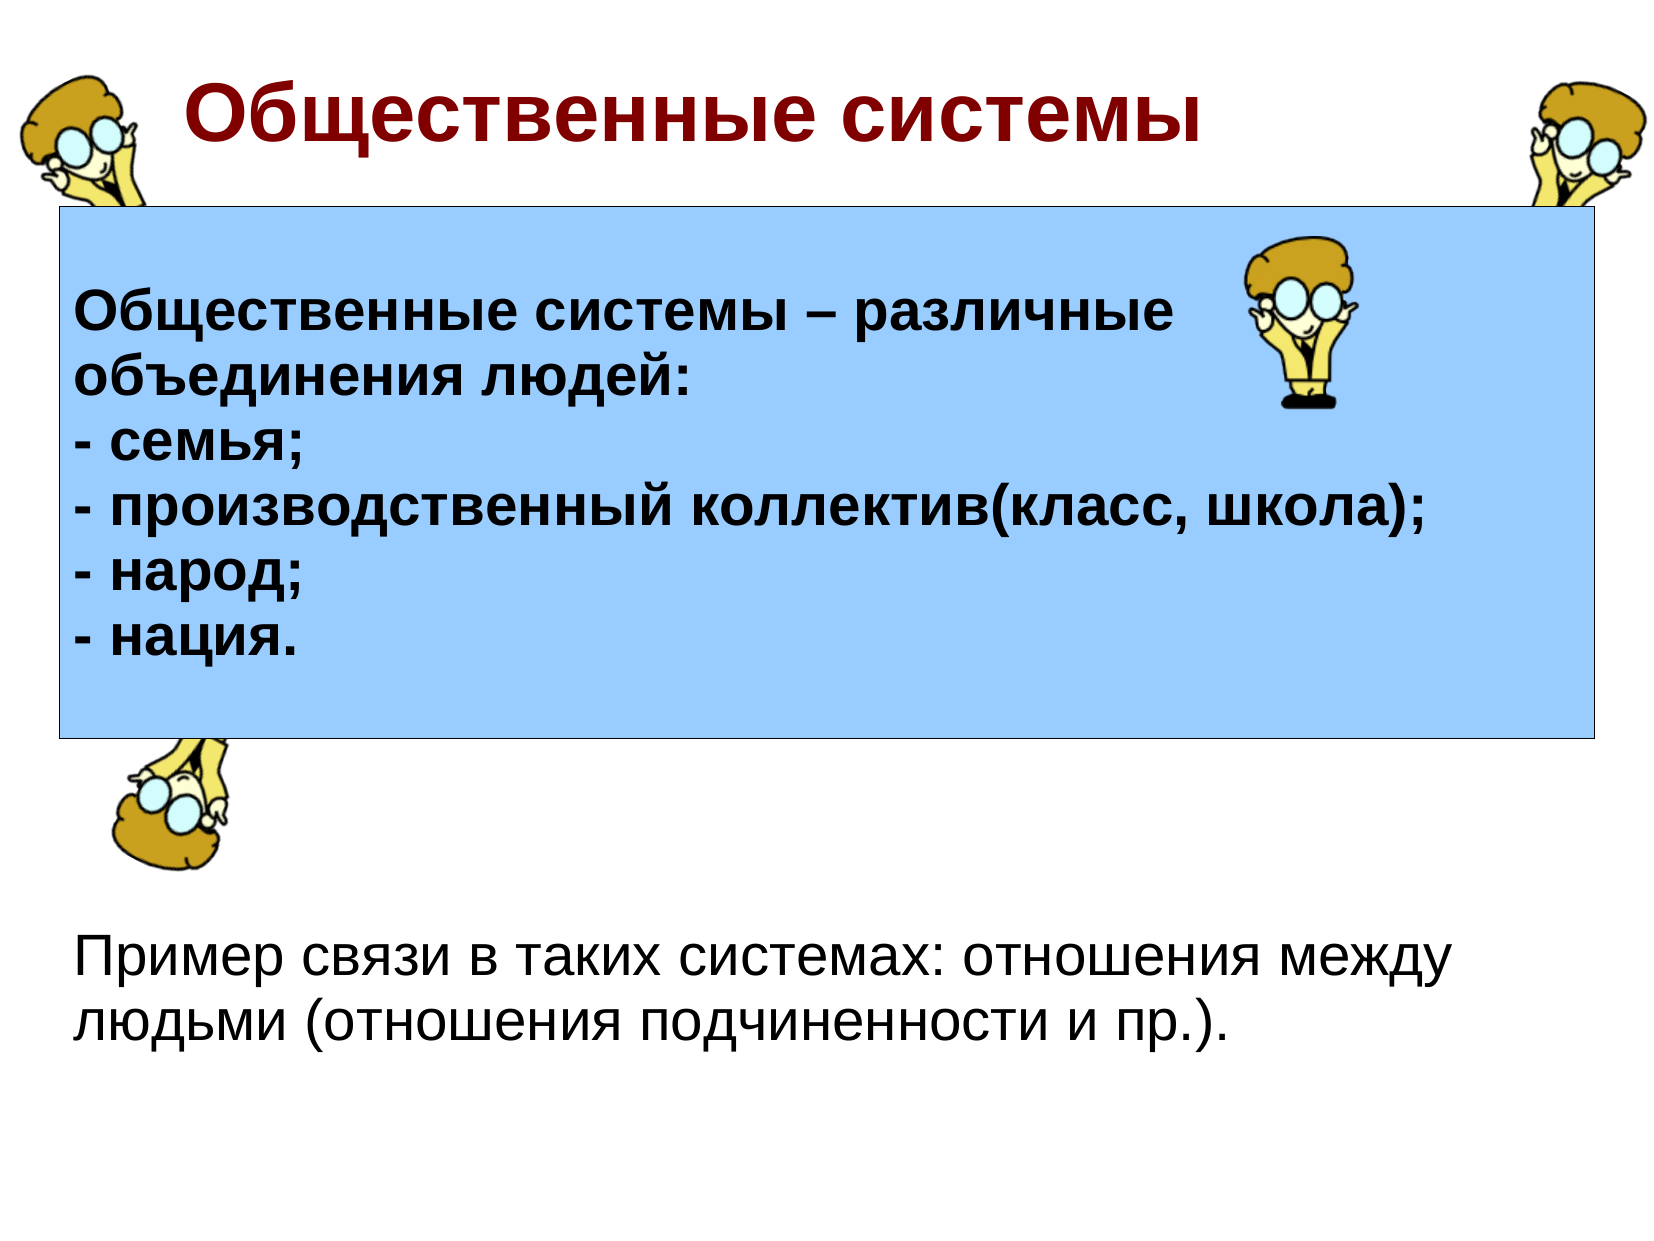

Общественные системы
Общественные системы – различные
объединения людей:
- семья;
- производственный коллектив(класс, школа);
- народ;
- нация.
Пример связи в таких системах: отношения между людьми (отношения подчиненности и пр.).